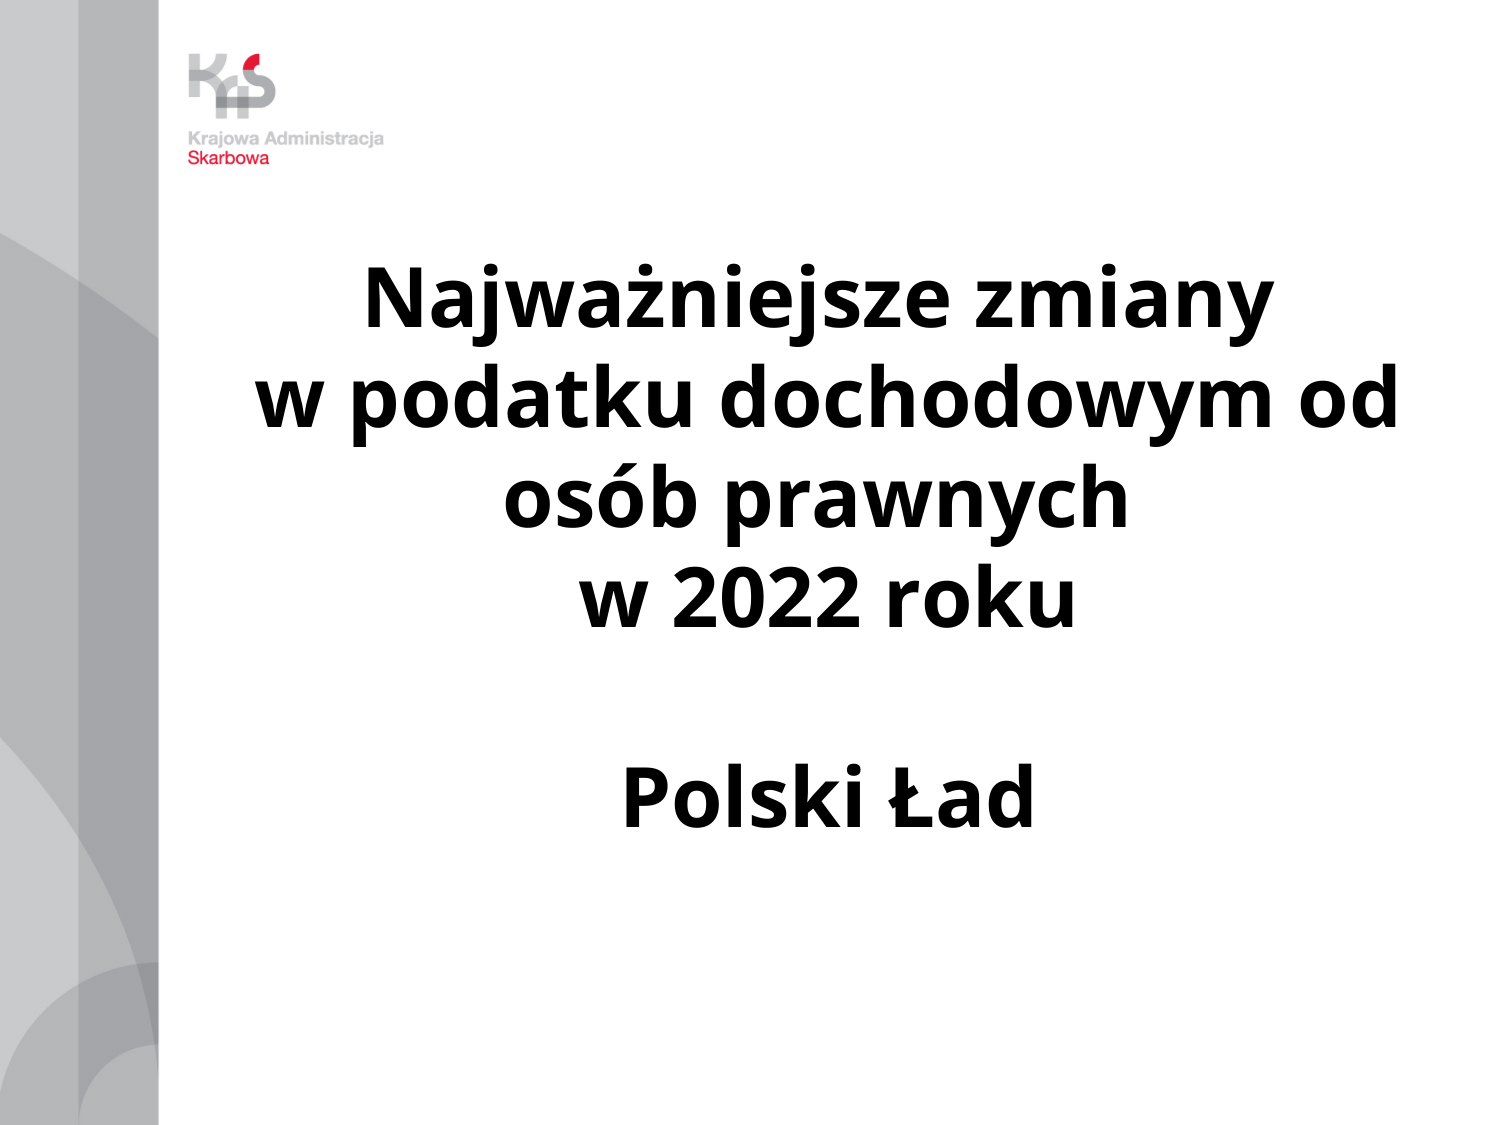

Najważniejsze zmiany
w podatku dochodowym od osób prawnych
w 2022 roku
Polski Ład